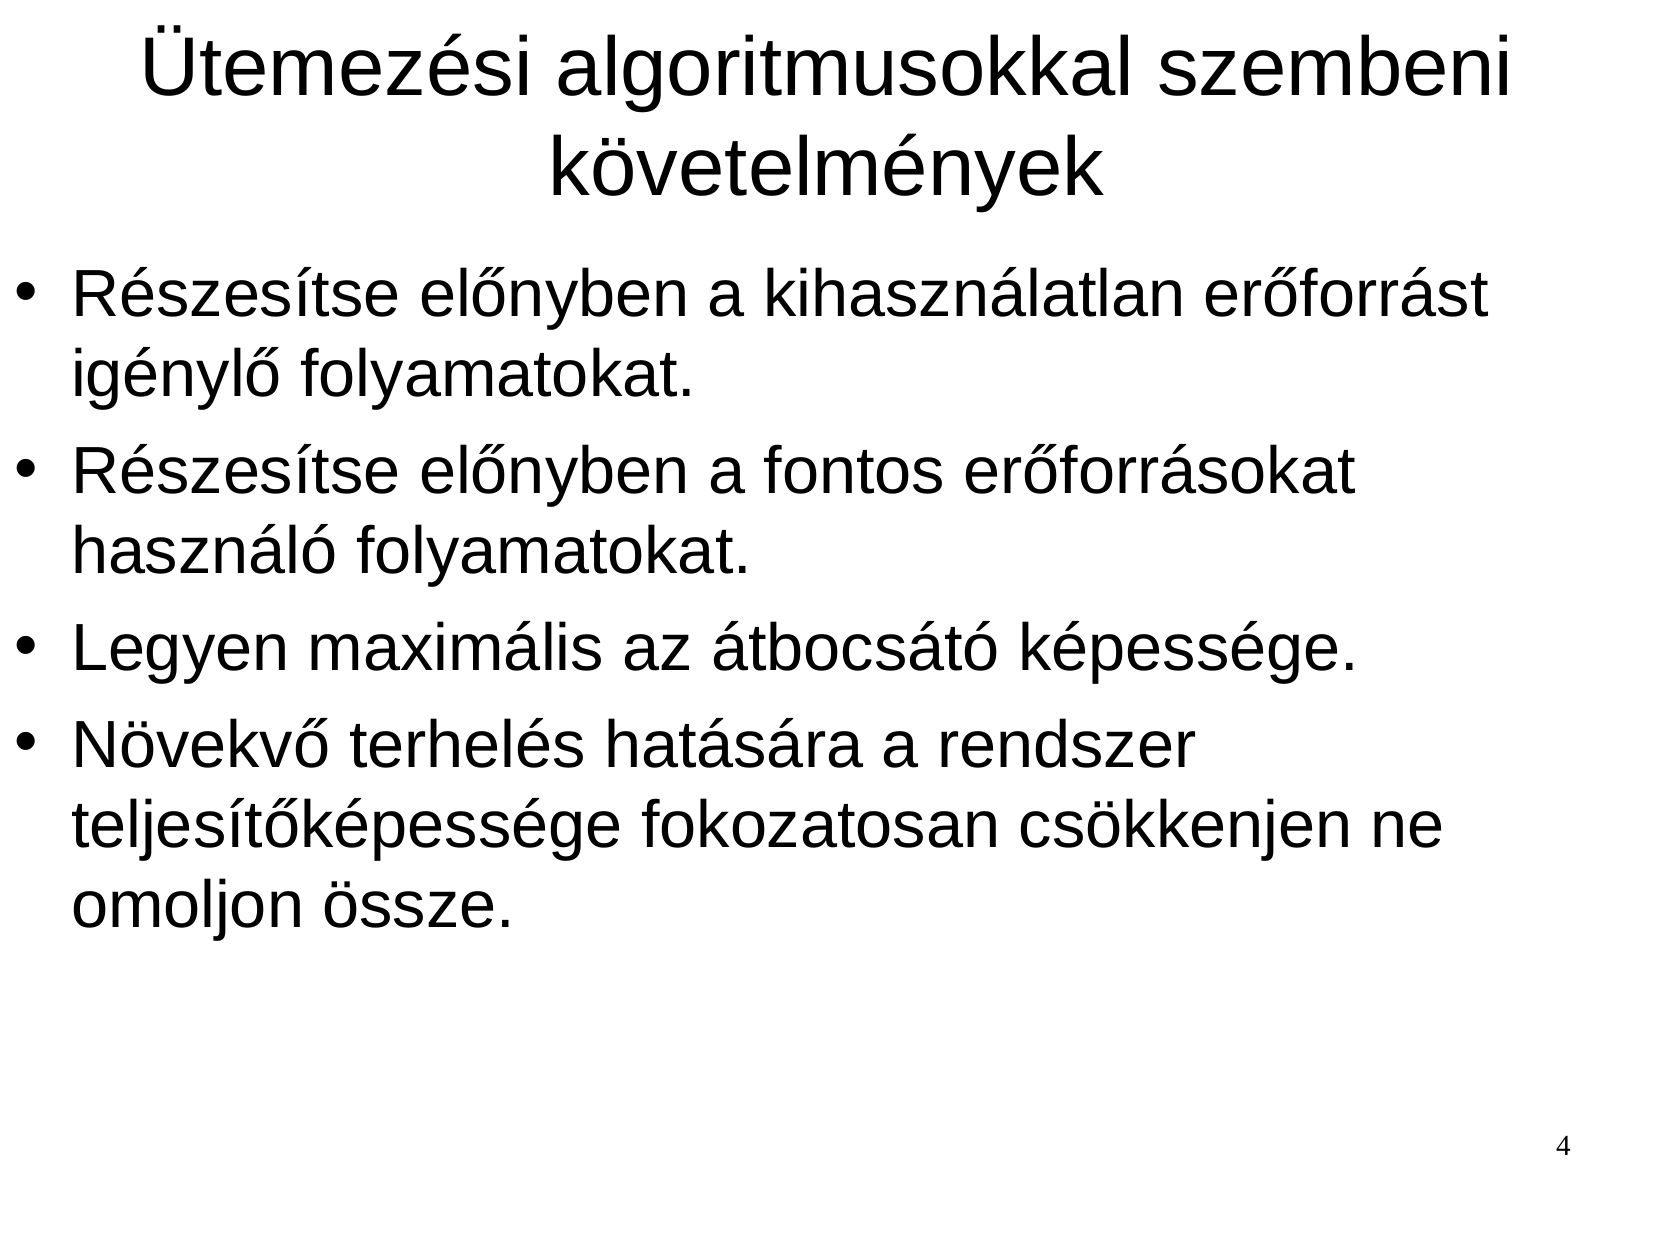

# Ütemezési algoritmusokkal szembeni követelmények
Részesítse előnyben a kihasználatlan erőforrást igénylő folyamatokat.
Részesítse előnyben a fontos erőforrásokat használó folyamatokat.
Legyen maximális az átbocsátó képessége.
Növekvő terhelés hatására a rendszer teljesítőképessége fokozatosan csökkenjen ne omoljon össze.
4